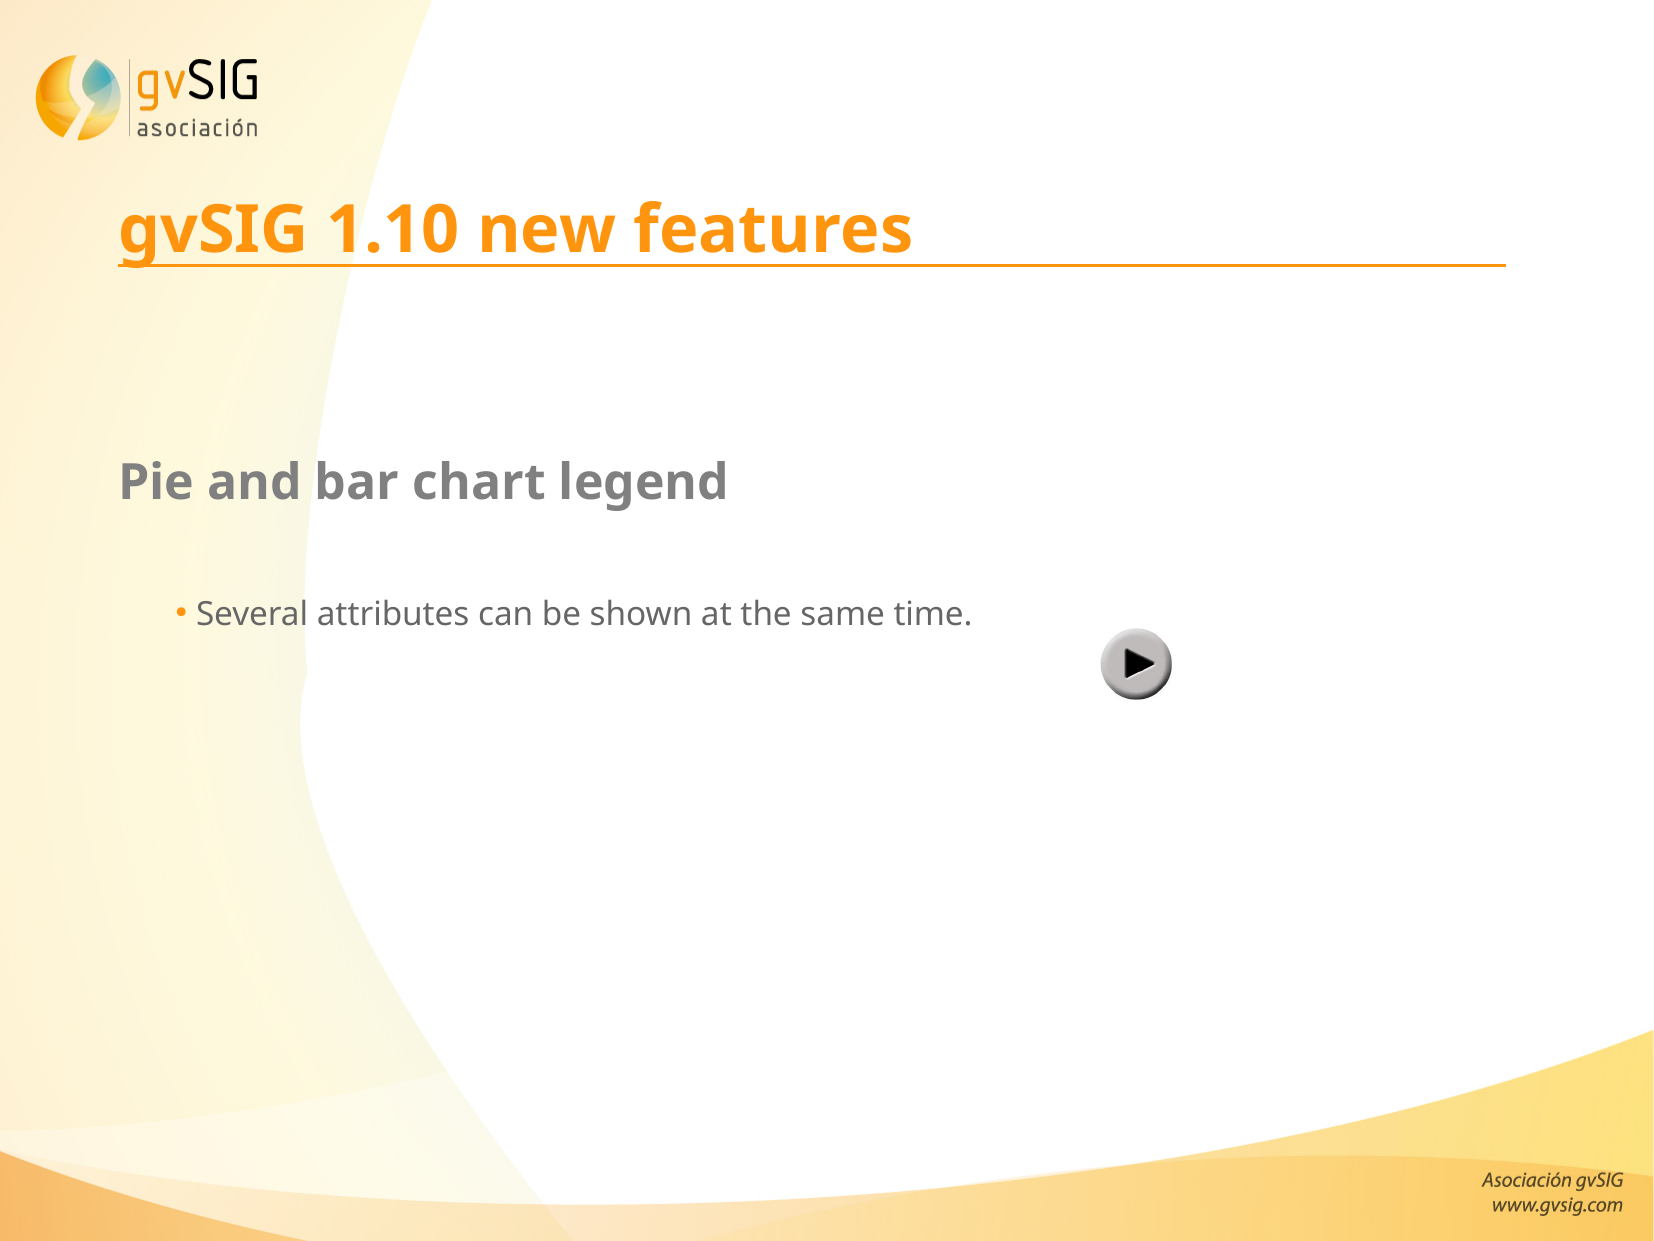

# gvSIG 1.10 new features
Pie and bar chart legend
 Several attributes can be shown at the same time.